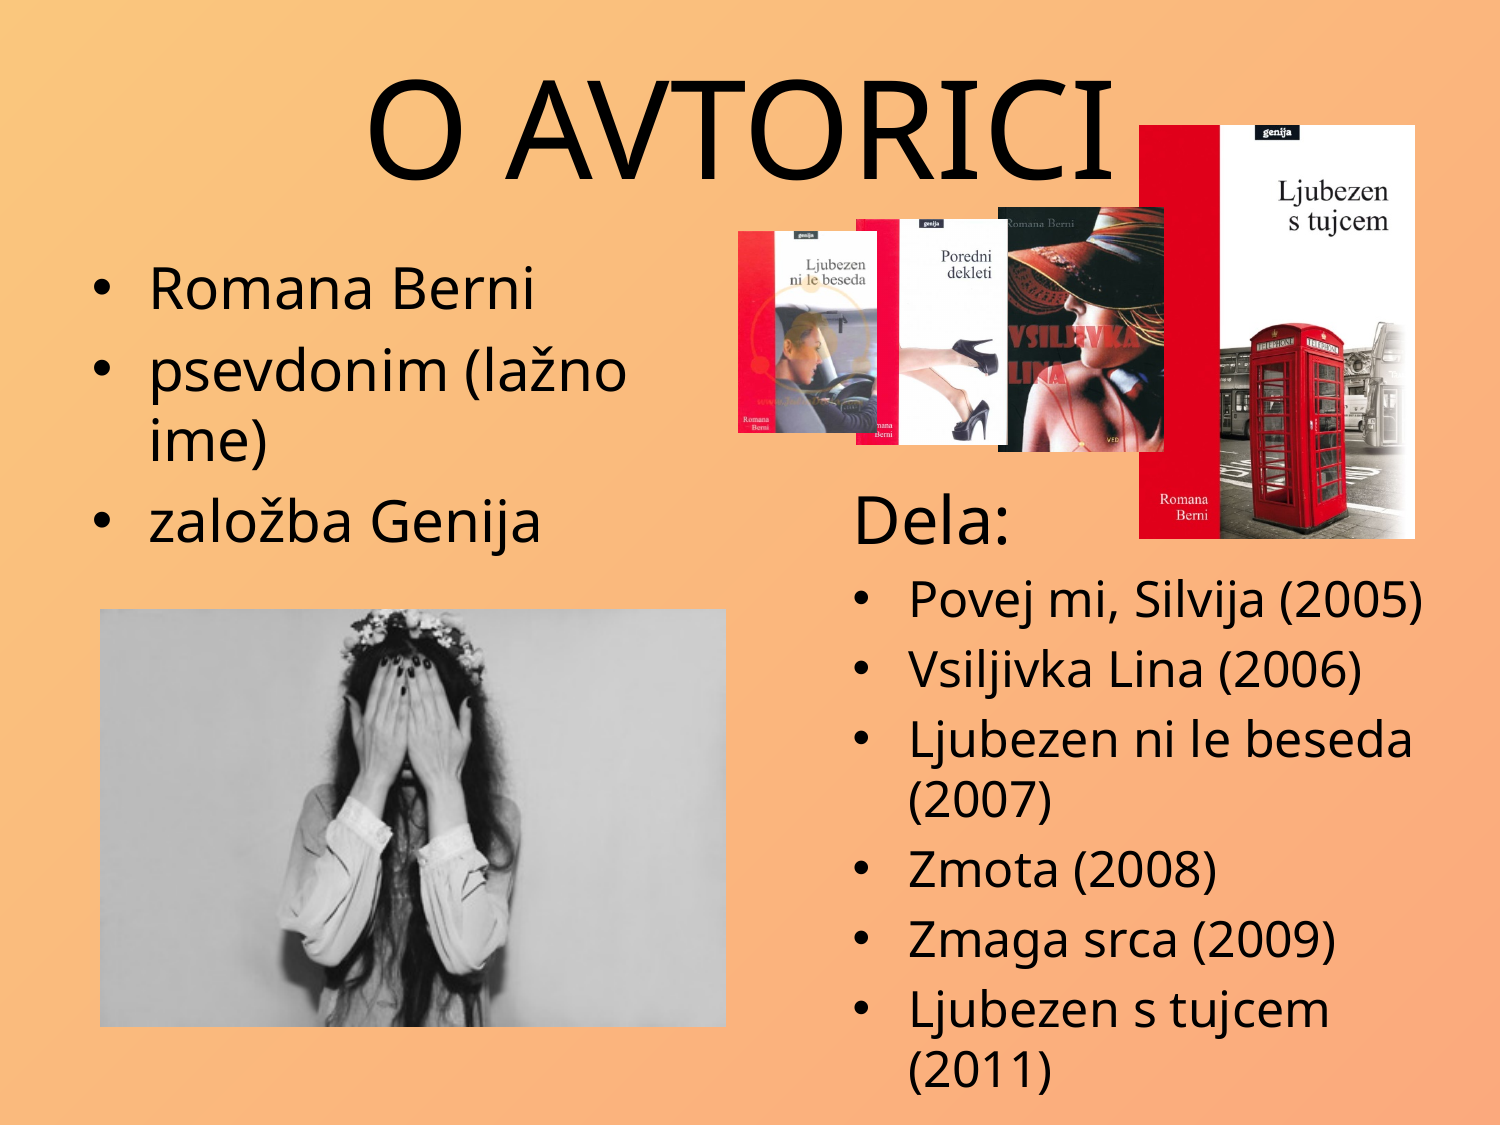

# O AVTORICI
Romana Berni
psevdonim (lažno ime)
založba Genija
Dela:
Povej mi, Silvija (2005)
Vsiljivka Lina (2006)
Ljubezen ni le beseda (2007)
Zmota (2008)
Zmaga srca (2009)
Ljubezen s tujcem (2011)